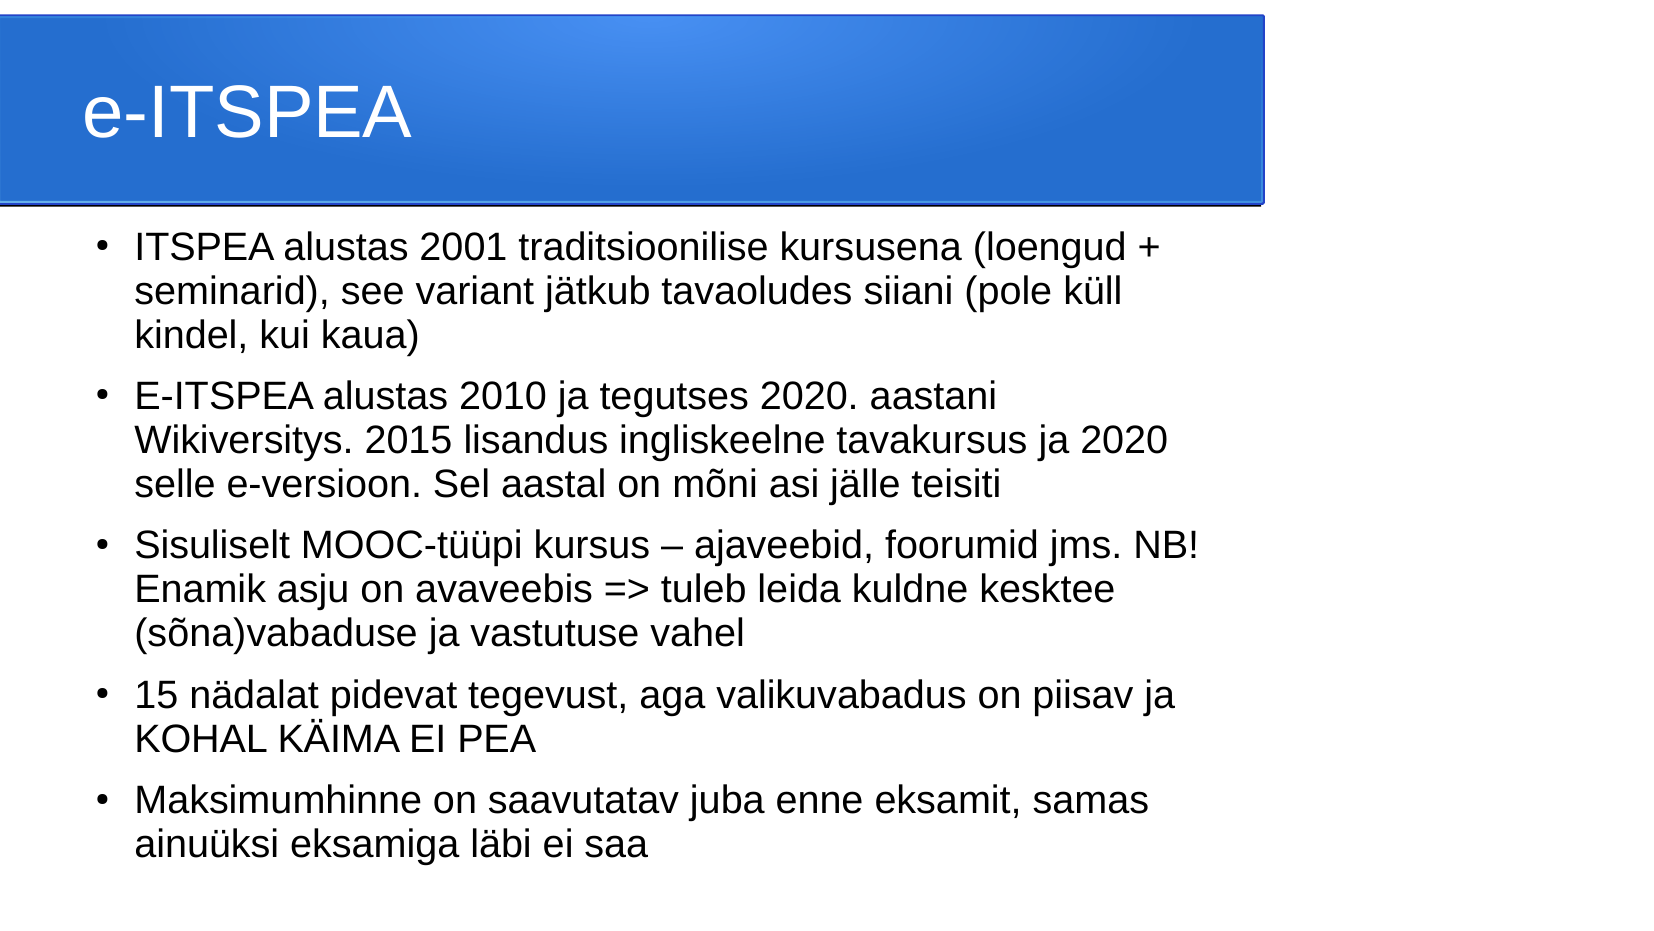

# e-ITSPEA
ITSPEA alustas 2001 traditsioonilise kursusena (loengud + seminarid), see variant jätkub tavaoludes siiani (pole küll kindel, kui kaua)
E-ITSPEA alustas 2010 ja tegutses 2020. aastani Wikiversitys. 2015 lisandus ingliskeelne tavakursus ja 2020 selle e-versioon. Sel aastal on mõni asi jälle teisiti
Sisuliselt MOOC-tüüpi kursus – ajaveebid, foorumid jms. NB! Enamik asju on avaveebis => tuleb leida kuldne kesktee (sõna)vabaduse ja vastutuse vahel
15 nädalat pidevat tegevust, aga valikuvabadus on piisav ja KOHAL KÄIMA EI PEA
Maksimumhinne on saavutatav juba enne eksamit, samas ainuüksi eksamiga läbi ei saa